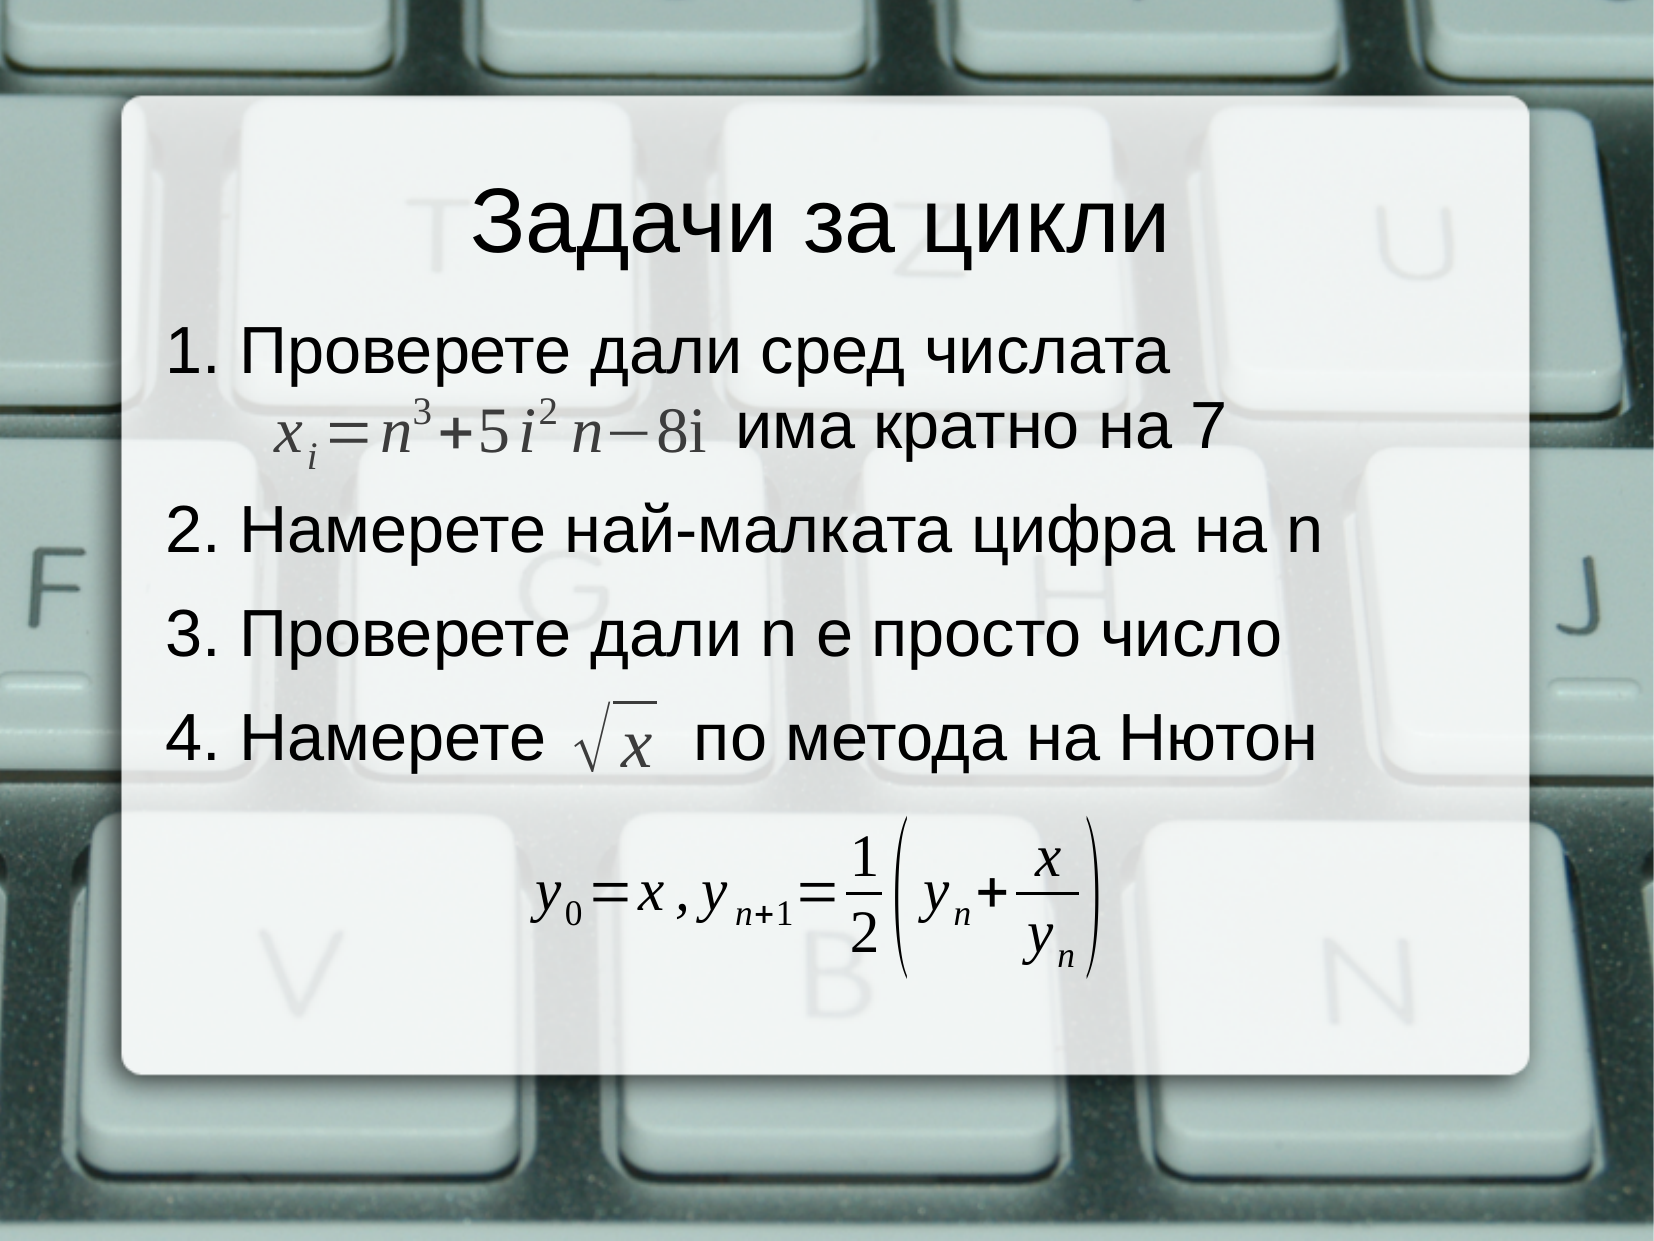

Задачи за цикли
# Проверете дали сред числата има кратно на 7
 Намерете най-малката цифра на n
 Проверете дали n е просто число
 Намерете по метода на Нютон